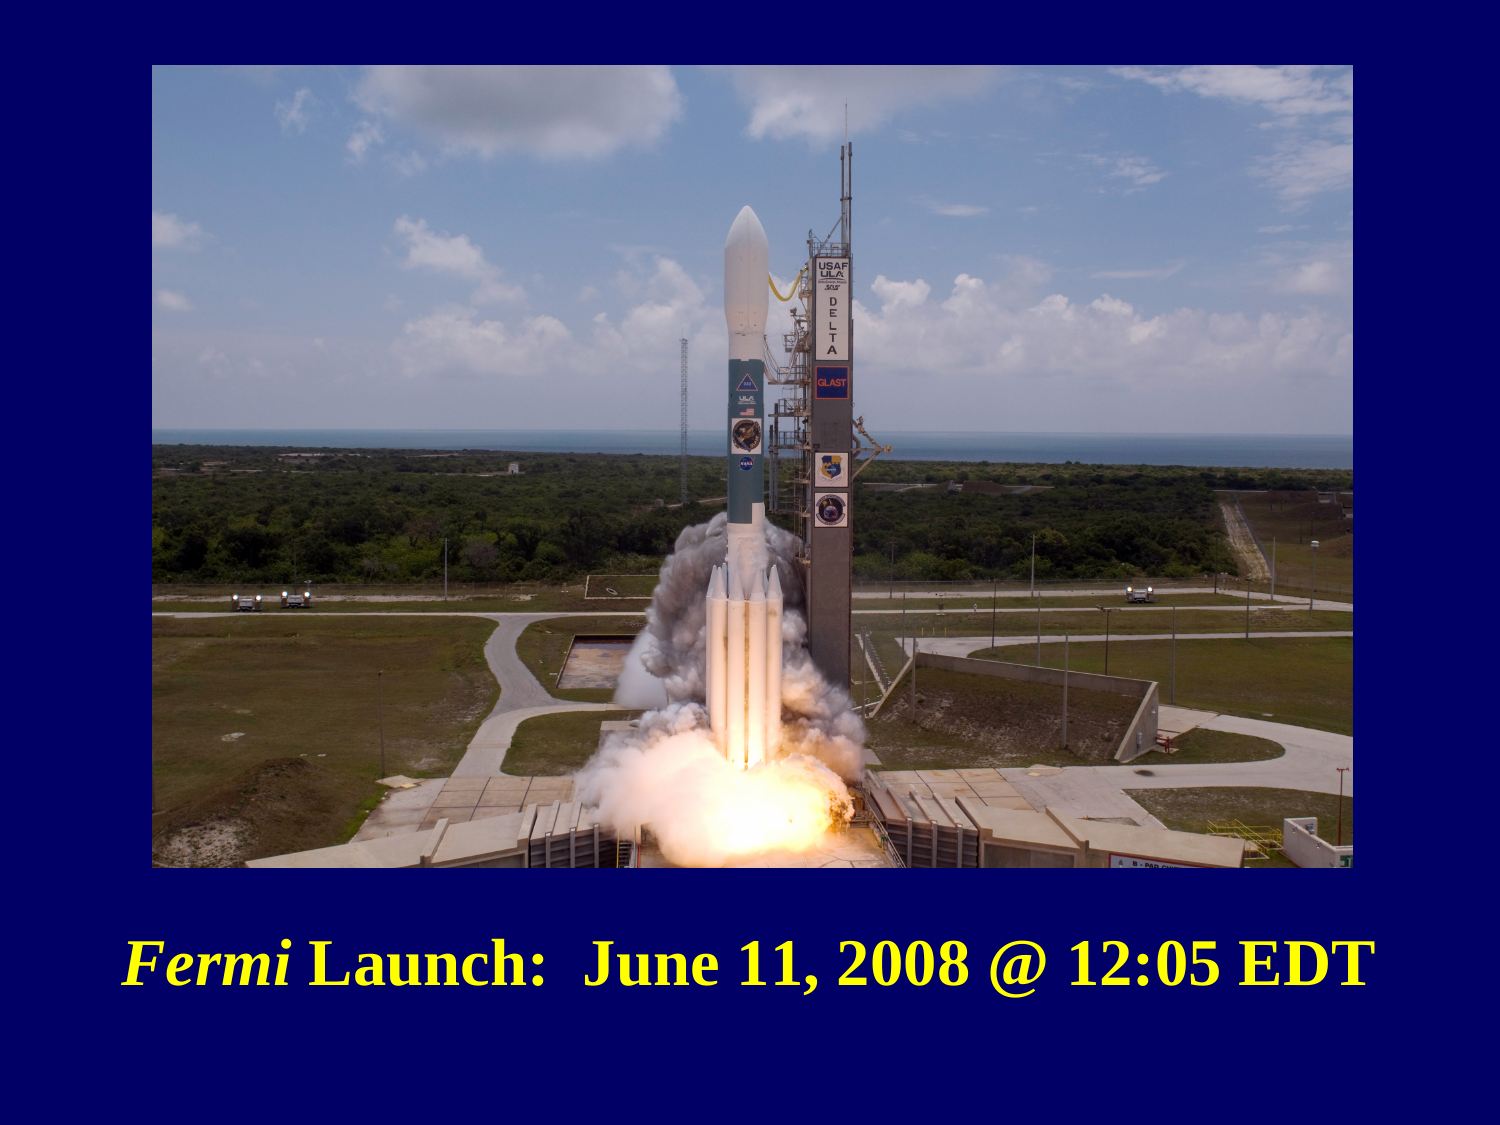

# Fermi Launch: June 11, 2008 @ 12:05 EDT